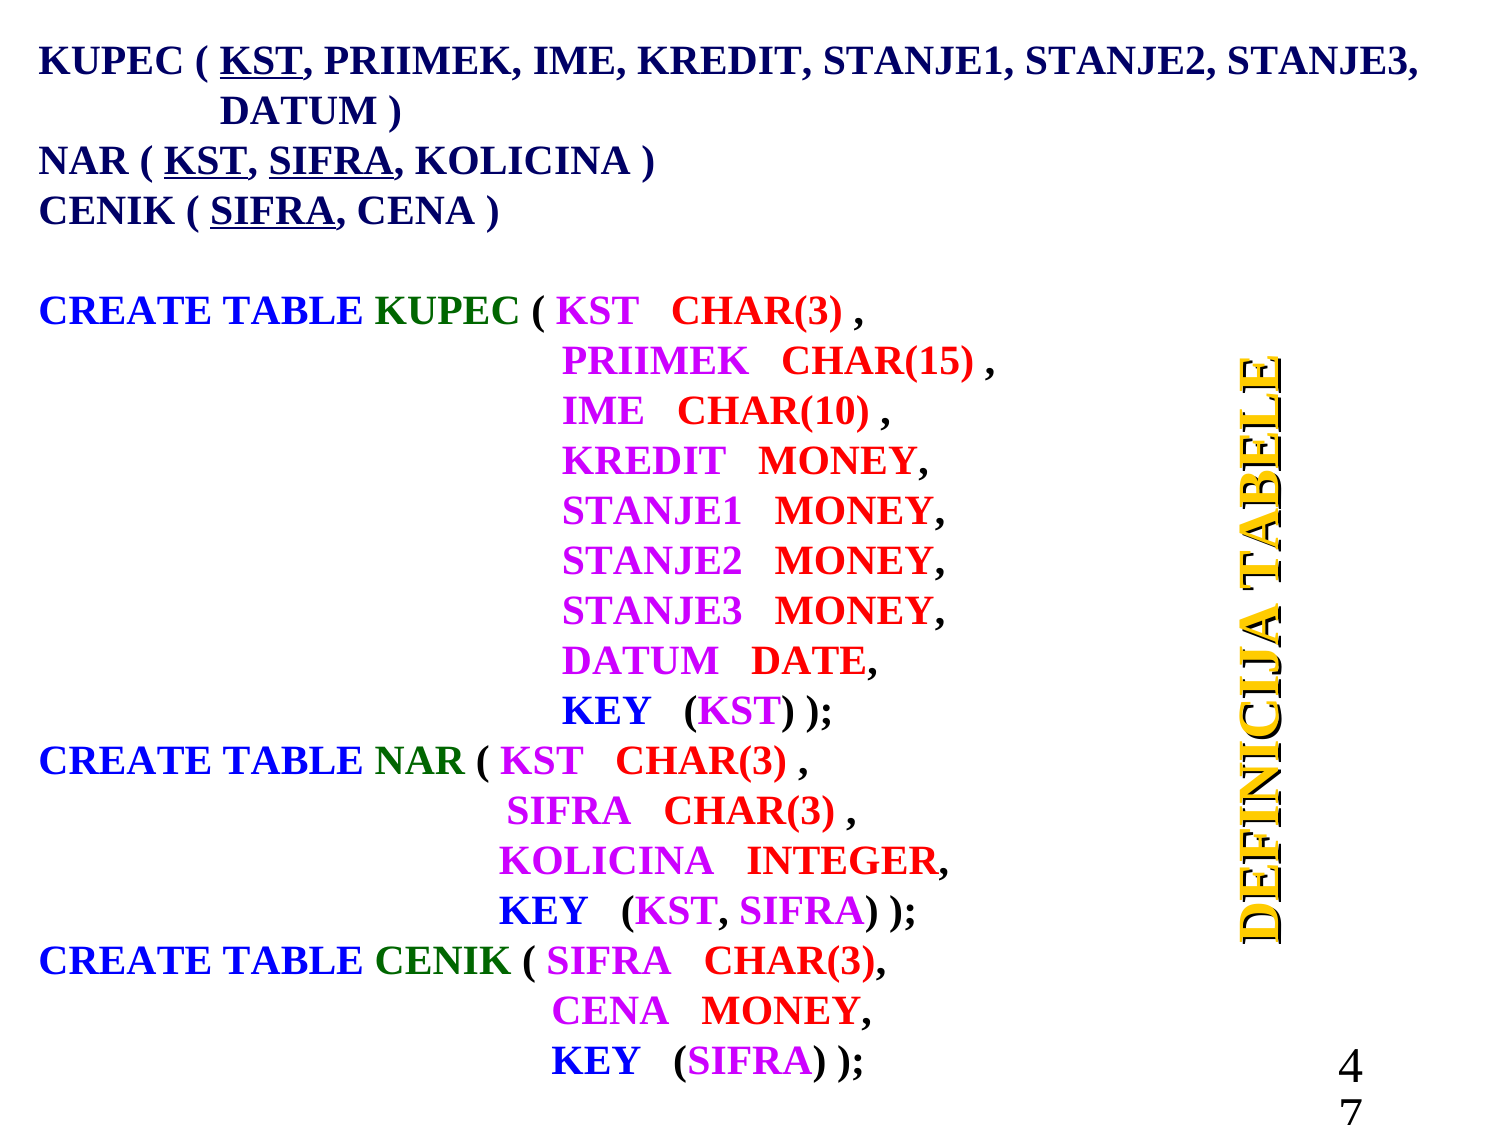

KUPEC ( KST, PRIIMEK, IME, KREDIT, STANJE1, STANJE2, STANJE3,
	 DATUM )
NAR ( KST, SIFRA, KOLICINA )
CENIK ( SIFRA, CENA )
CREATE TABLE KUPEC ( KST CHAR(3) ,
			 PRIIMEK CHAR(15) ,
			 IME CHAR(10) ,
			 KREDIT MONEY,
			 STANJE1 MONEY,
			 STANJE2 MONEY,
			 STANJE3 MONEY,
			 DATUM DATE,
			 KEY (KST) );
CREATE TABLE NAR ( KST CHAR(3) ,
		 SIFRA CHAR(3) ,
			 KOLICINA INTEGER,
			 KEY (KST, SIFRA) );
CREATE TABLE CENIK ( SIFRA CHAR(3),
			 CENA MONEY,
			 KEY (SIFRA) );
DEFINICIJA TABELE
FOV, V. Rajkovic
47